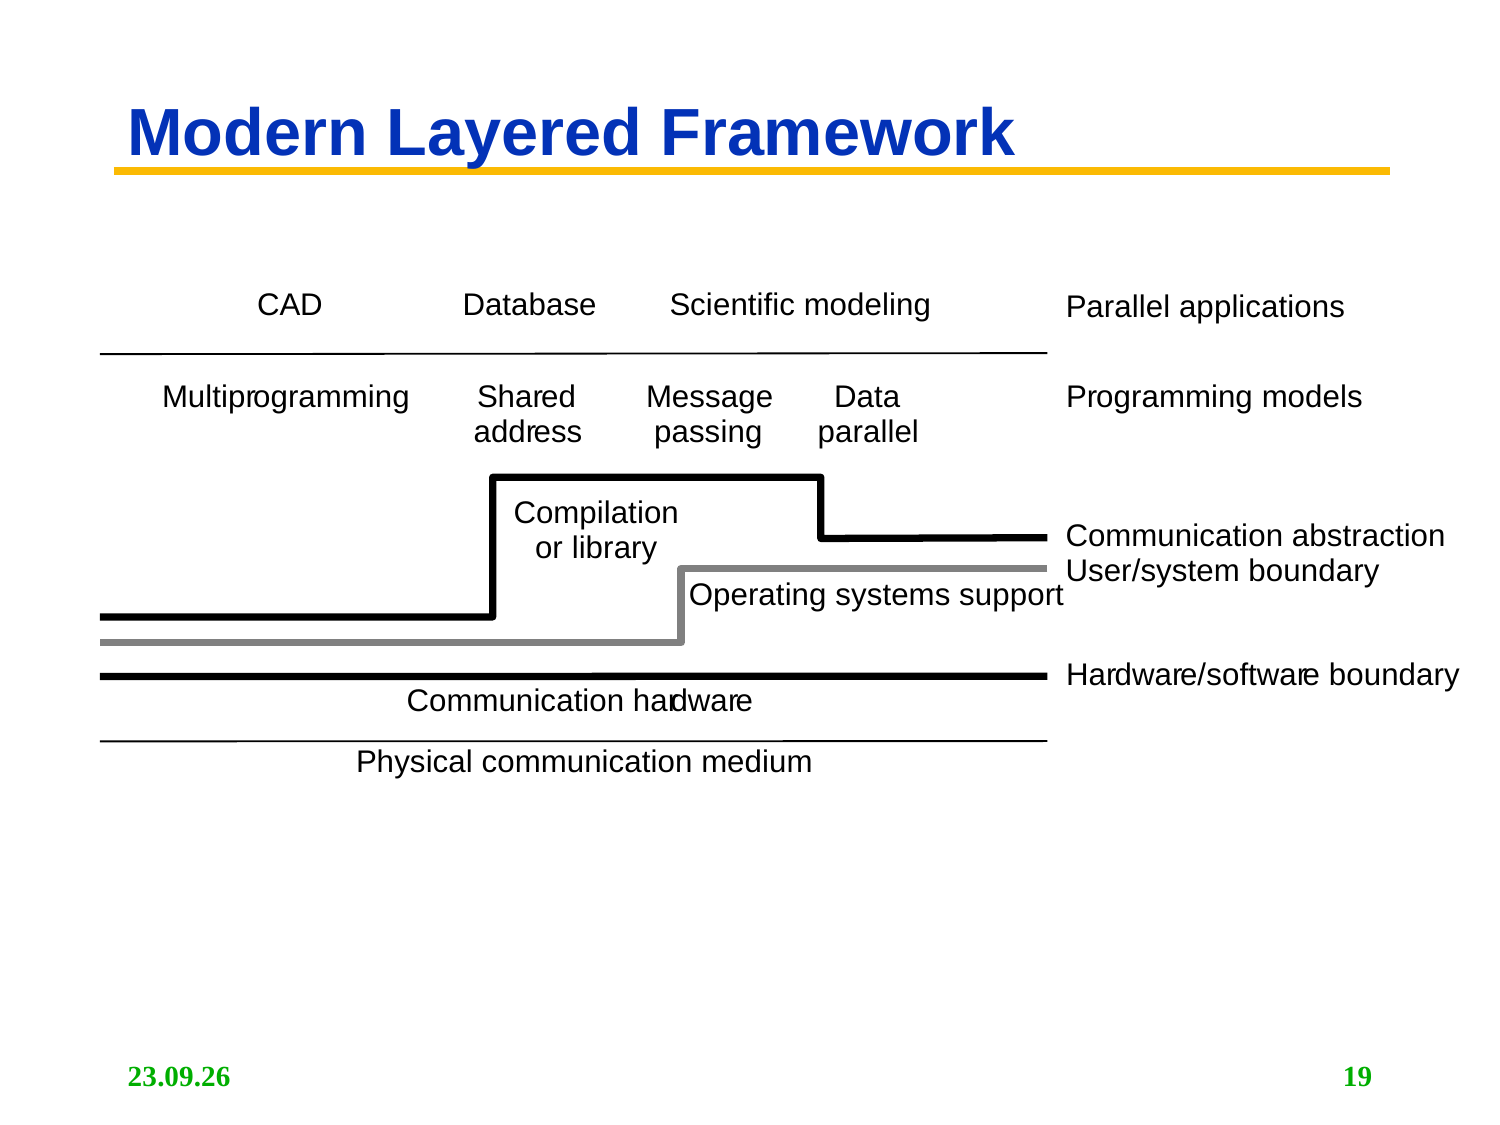

# Modern Layered Framework
CAD
Database
Scientific modeling
Parallel applications
Multipr
ogramming
Shar
ed
Message
Data
Pr
ogramming models
addr
ess
passing
parallel
Compilation
Communication abstraction
or library
User/system boundary
Operating systems support
Har
dwar
e/softwar
e boundary
Communication har
dwar
e
Physical communication medium
CS258 S99
19